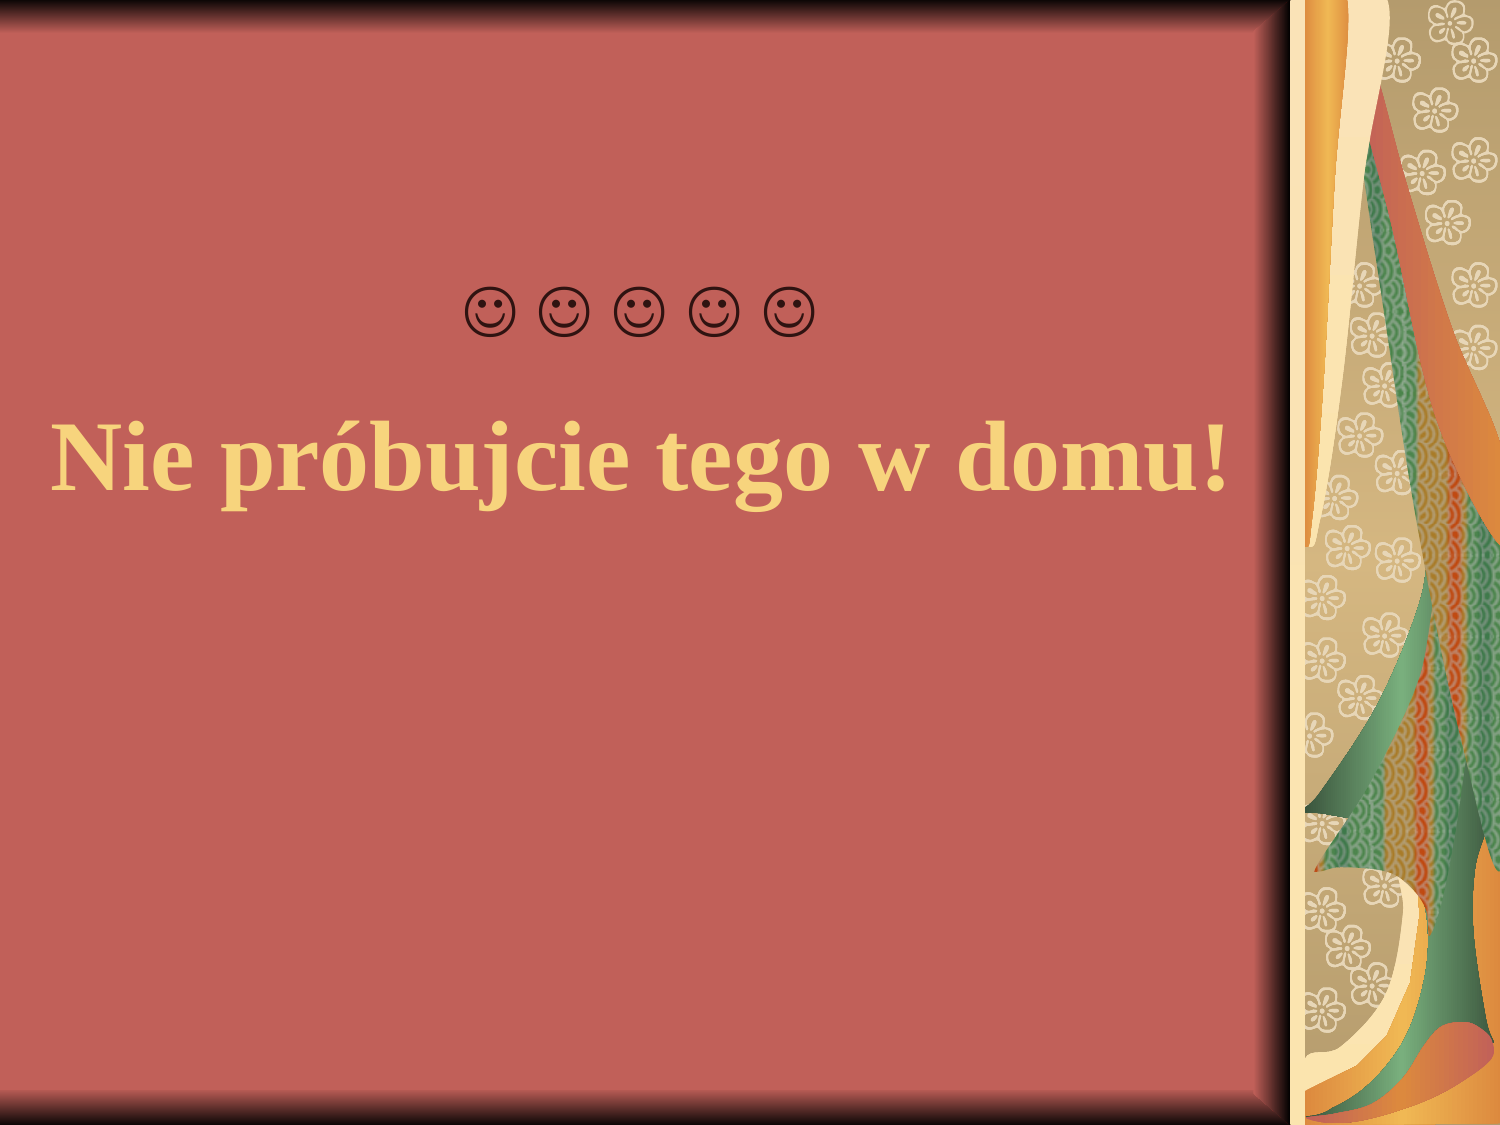

# Nie próbujcie tego w domu!
    